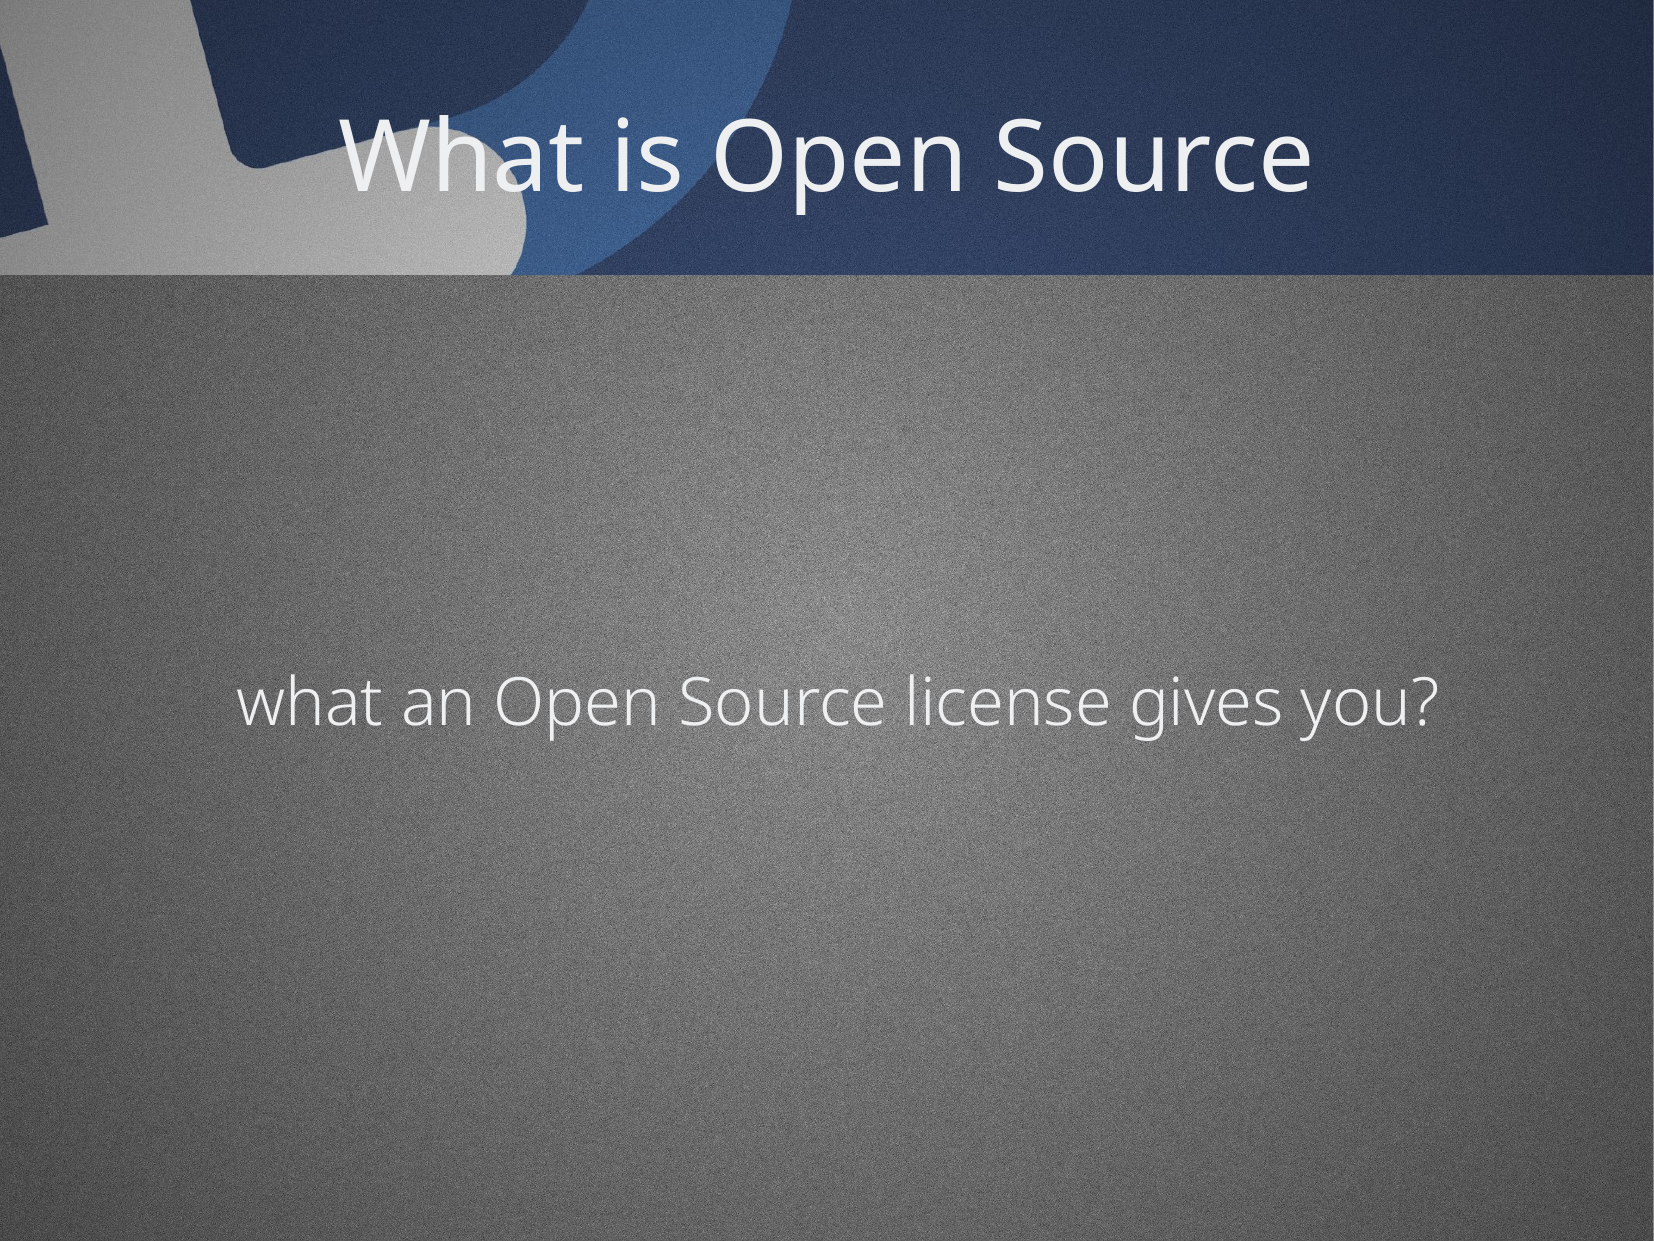

# What is Open Source
what an Open Source license gives you?